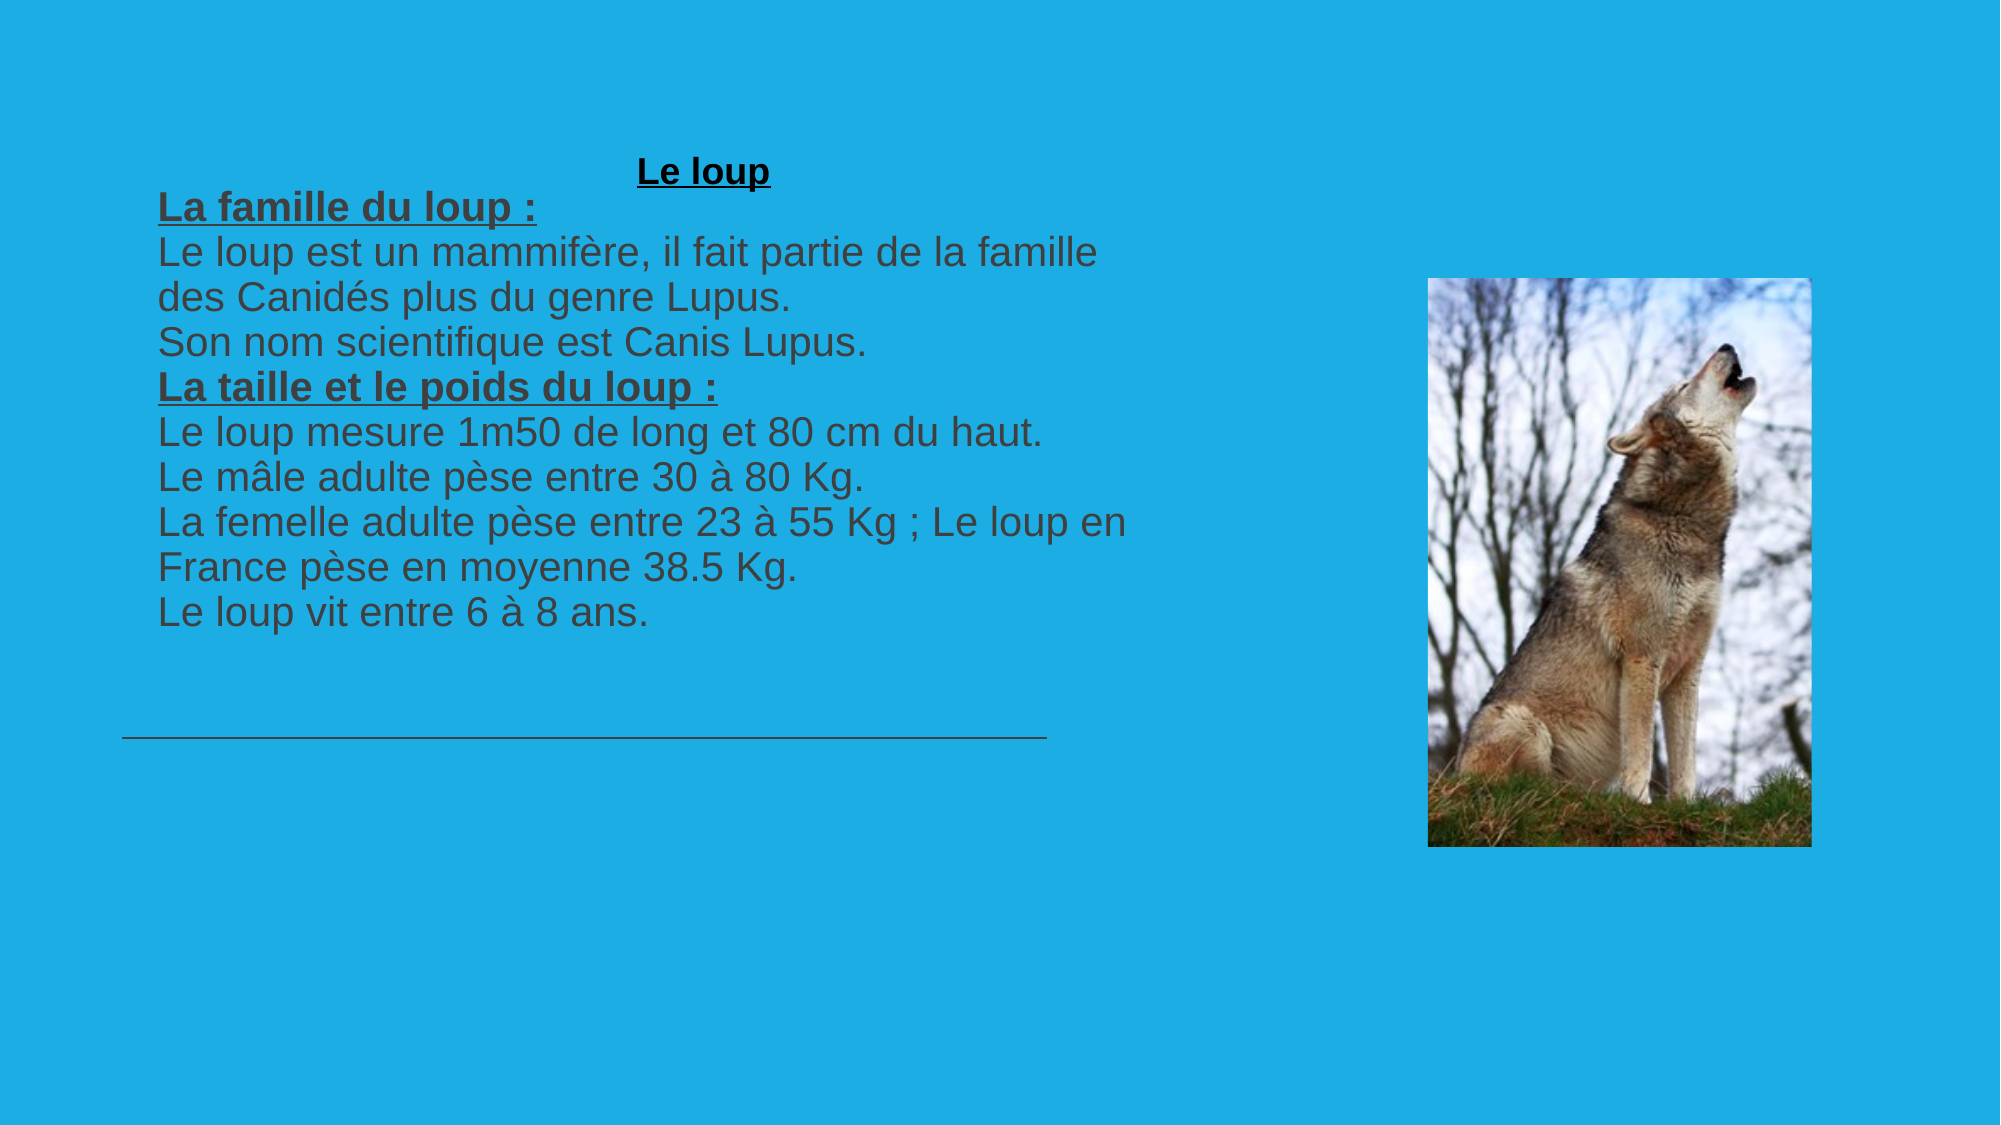

# La famille du loup : Le loup est un mammifère, il fait partie de la famille des Canidés plus du genre Lupus. Son nom scientifique est Canis Lupus. La taille et le poids du loup : Le loup mesure 1m50 de long et 80 cm du haut. Le mâle adulte pèse entre 30 à 80 Kg. La femelle adulte pèse entre 23 à 55 Kg ; Le loup en France pèse en moyenne 38.5 Kg. Le loup vit entre 6 à 8 ans.
Le loup